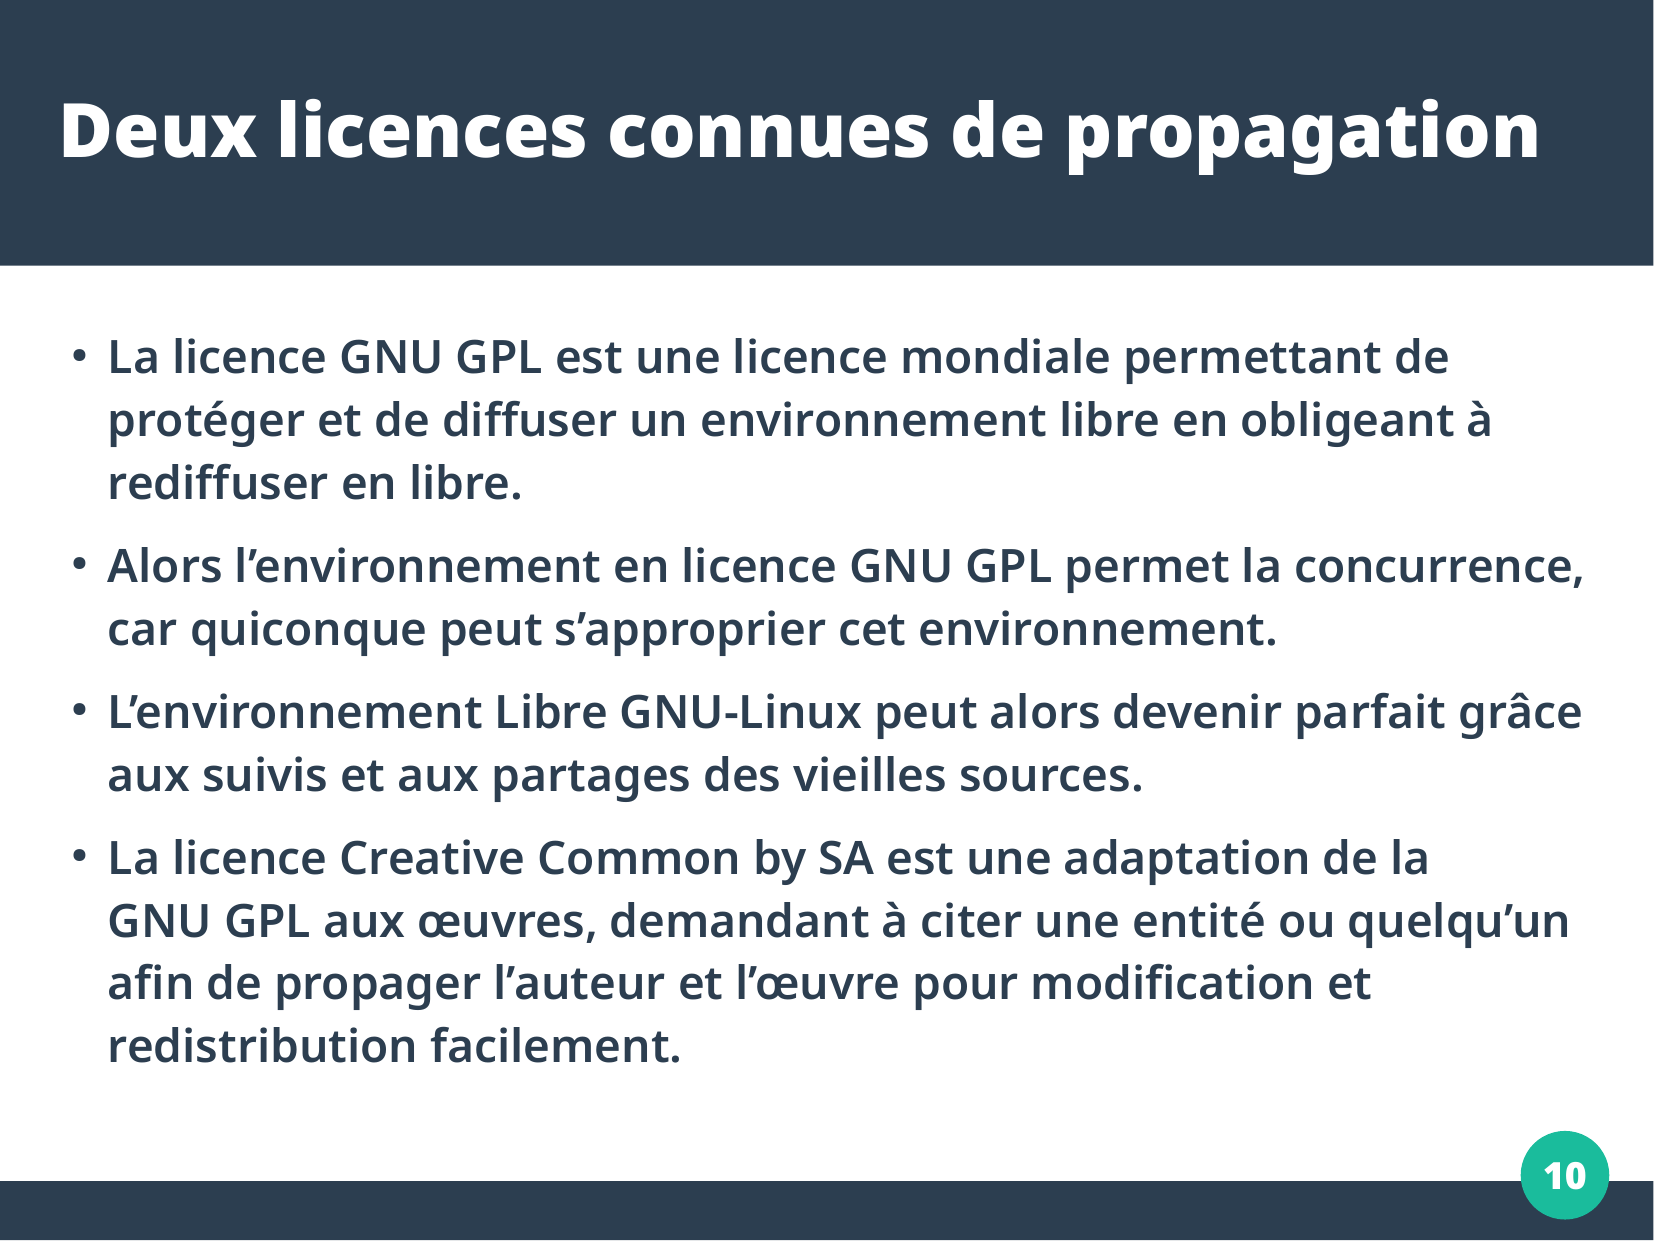

# Deux licences connues de propagation
La licence GNU GPL est une licence mondiale permettant de protéger et de diffuser un environnement libre en obligeant à rediffuser en libre.
Alors l’environnement en licence GNU GPL permet la concurrence, car quiconque peut s’approprier cet environnement.
L’environnement Libre GNU-Linux peut alors devenir parfait grâce aux suivis et aux partages des vieilles sources.
La licence Creative Common by SA est une adaptation de la GNU GPL aux œuvres, demandant à citer une entité ou quelqu’un afin de propager l’auteur et l’œuvre pour modification et redistribution facilement.
10